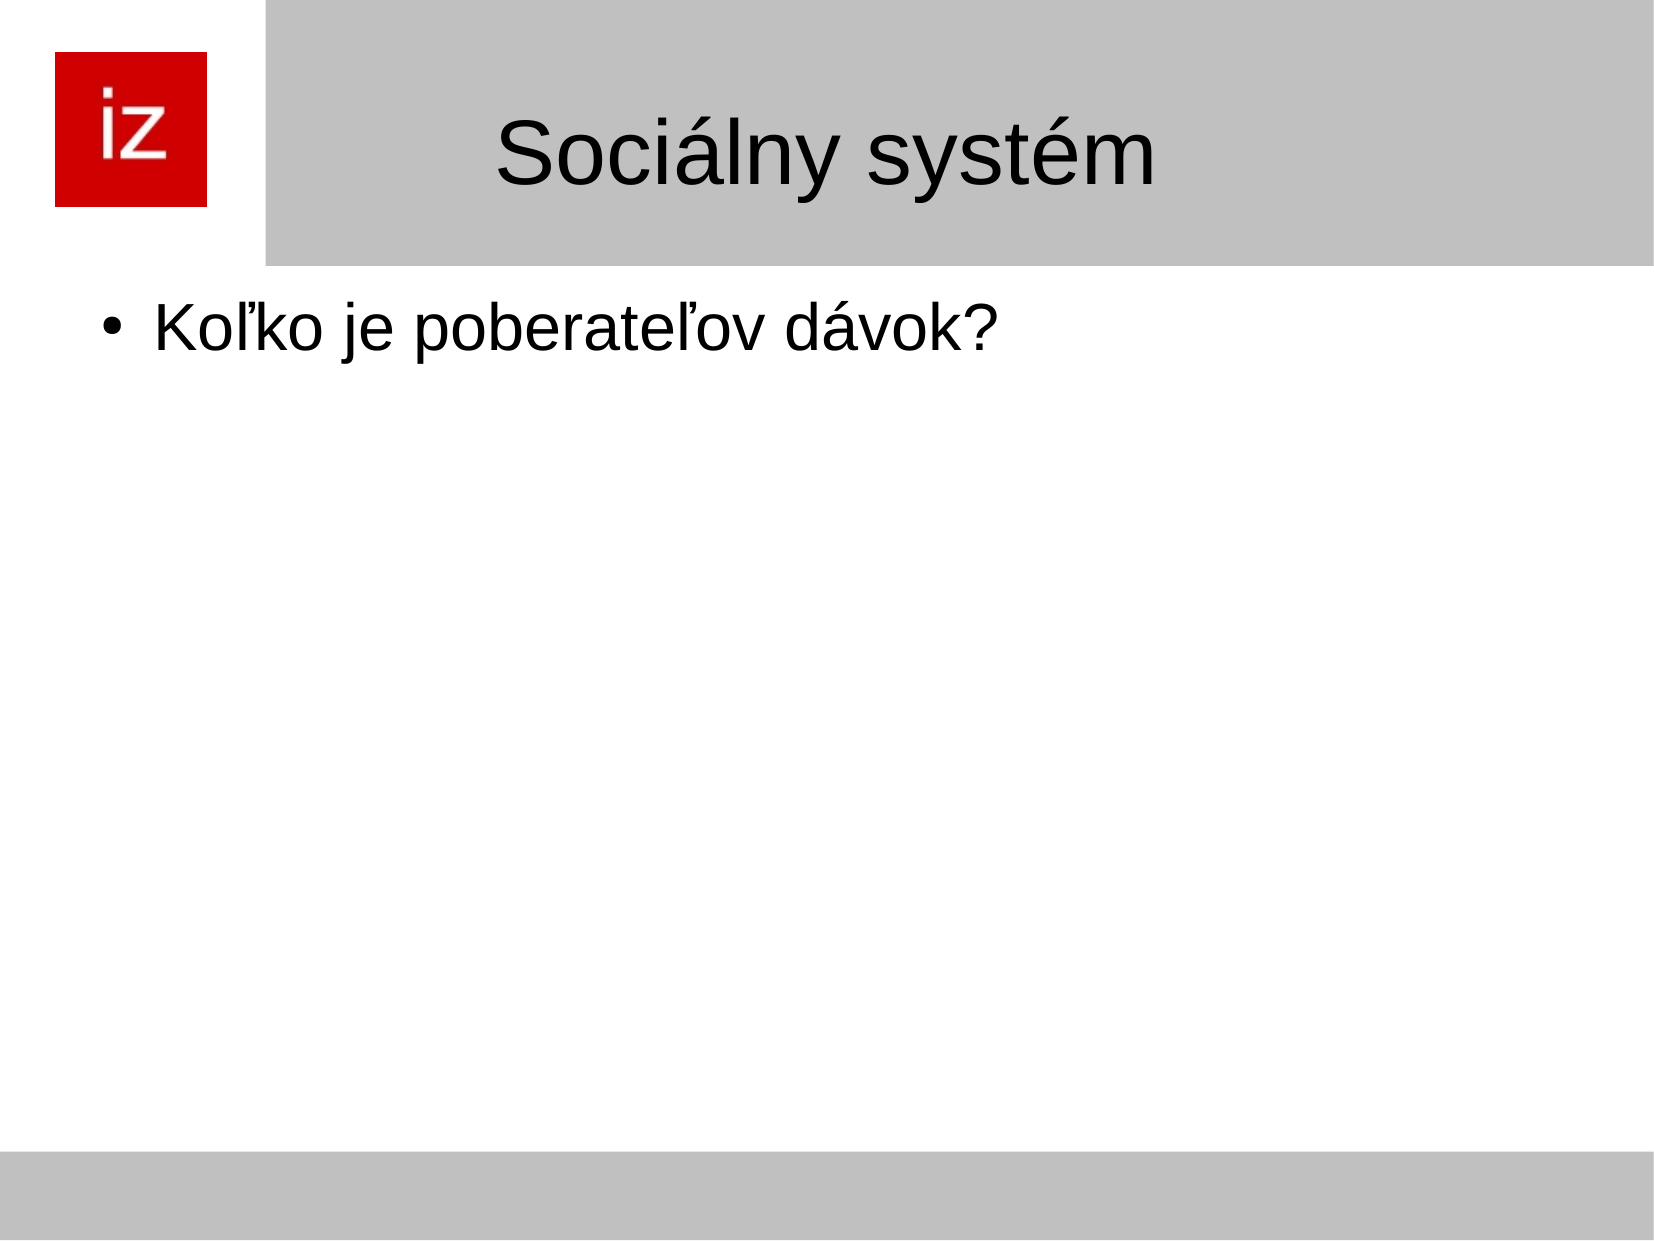

# Sociálny systém
Koľko je poberateľov dávok?